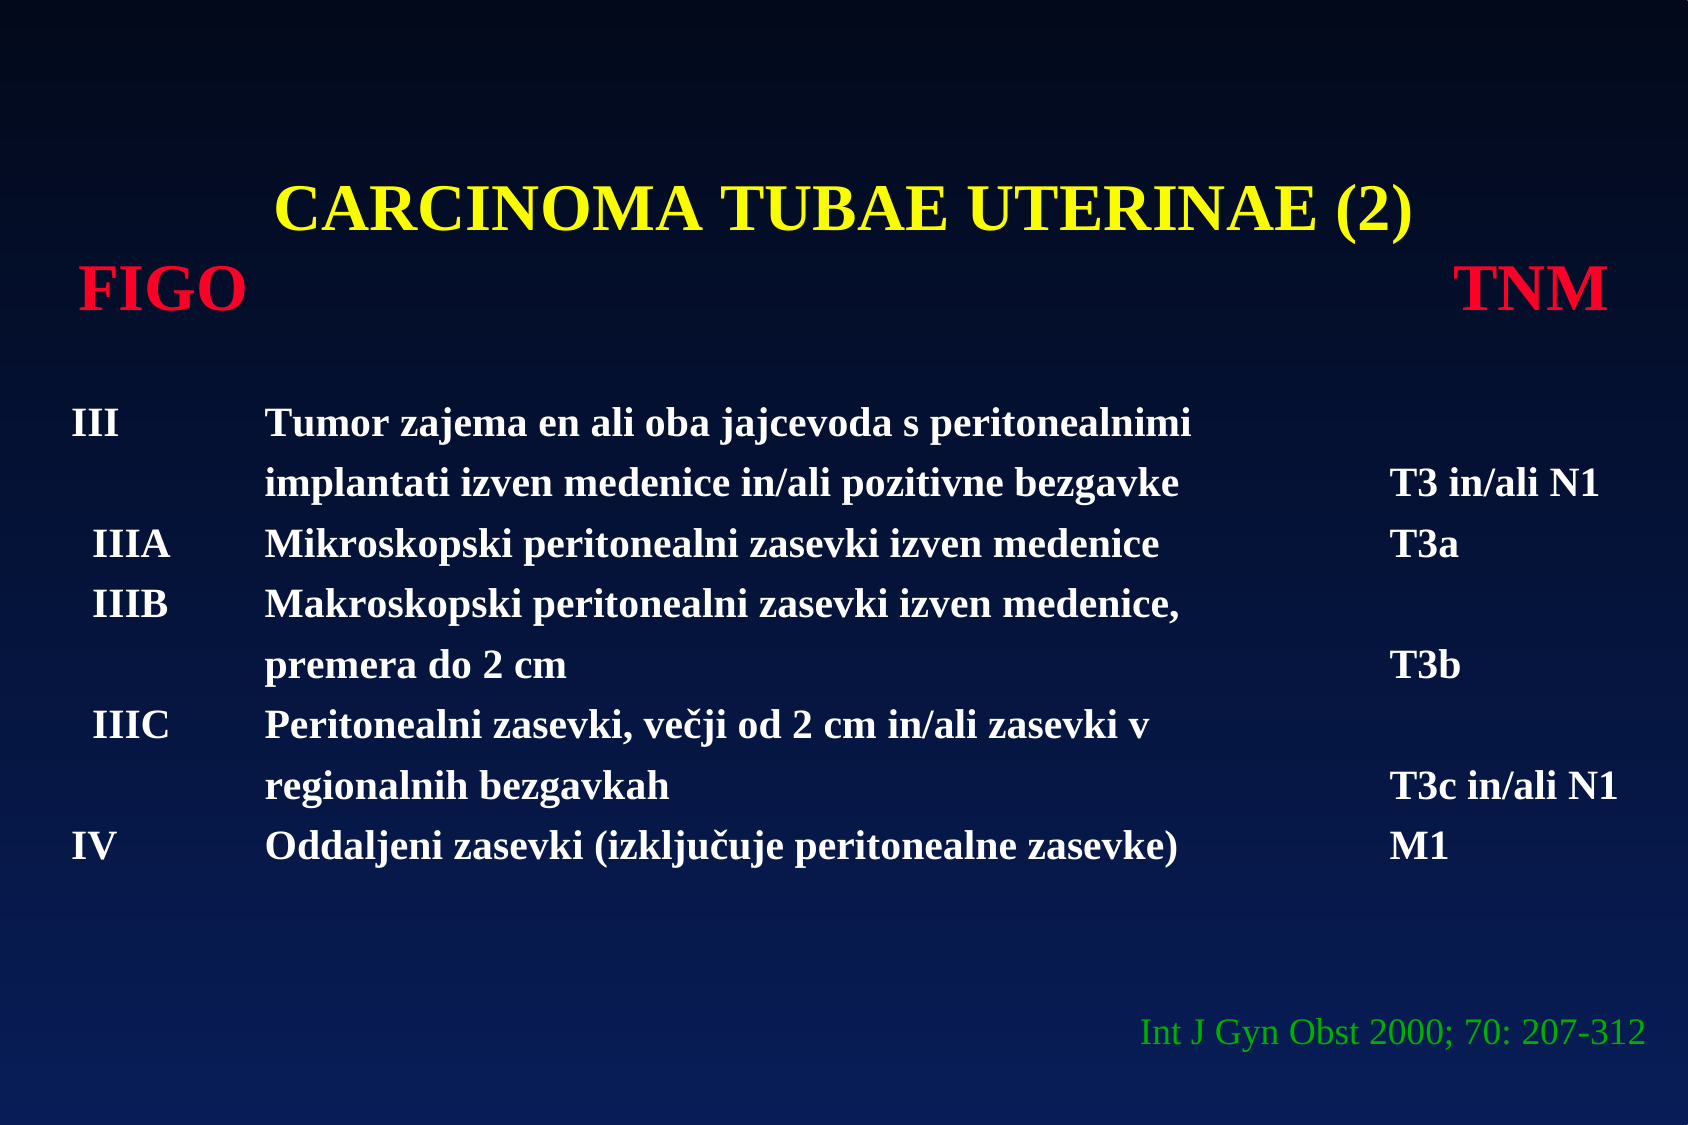

# CARCINOMA TUBAE UTERINAE (2) FIGO										TNM
	III		Tumor zajema en ali oba jajcevoda s peritonealnimi
			implantati izven medenice in/ali pozitivne bezgavke		T3 in/ali N1
	 IIIA	Mikroskopski peritonealni zasevki izven medenice 		T3a
	 IIIB	Makroskopski peritonealni zasevki izven medenice,
			premera do 2 cm							T3b
	 IIIC	Peritonealni zasevki, večji od 2 cm in/ali zasevki v
			regionalnih bezgavkah						T3c in/ali N1
	IV		Oddaljeni zasevki (izključuje peritonealne zasevke)		M1
										Int J Gyn Obst 2000; 70: 207-312